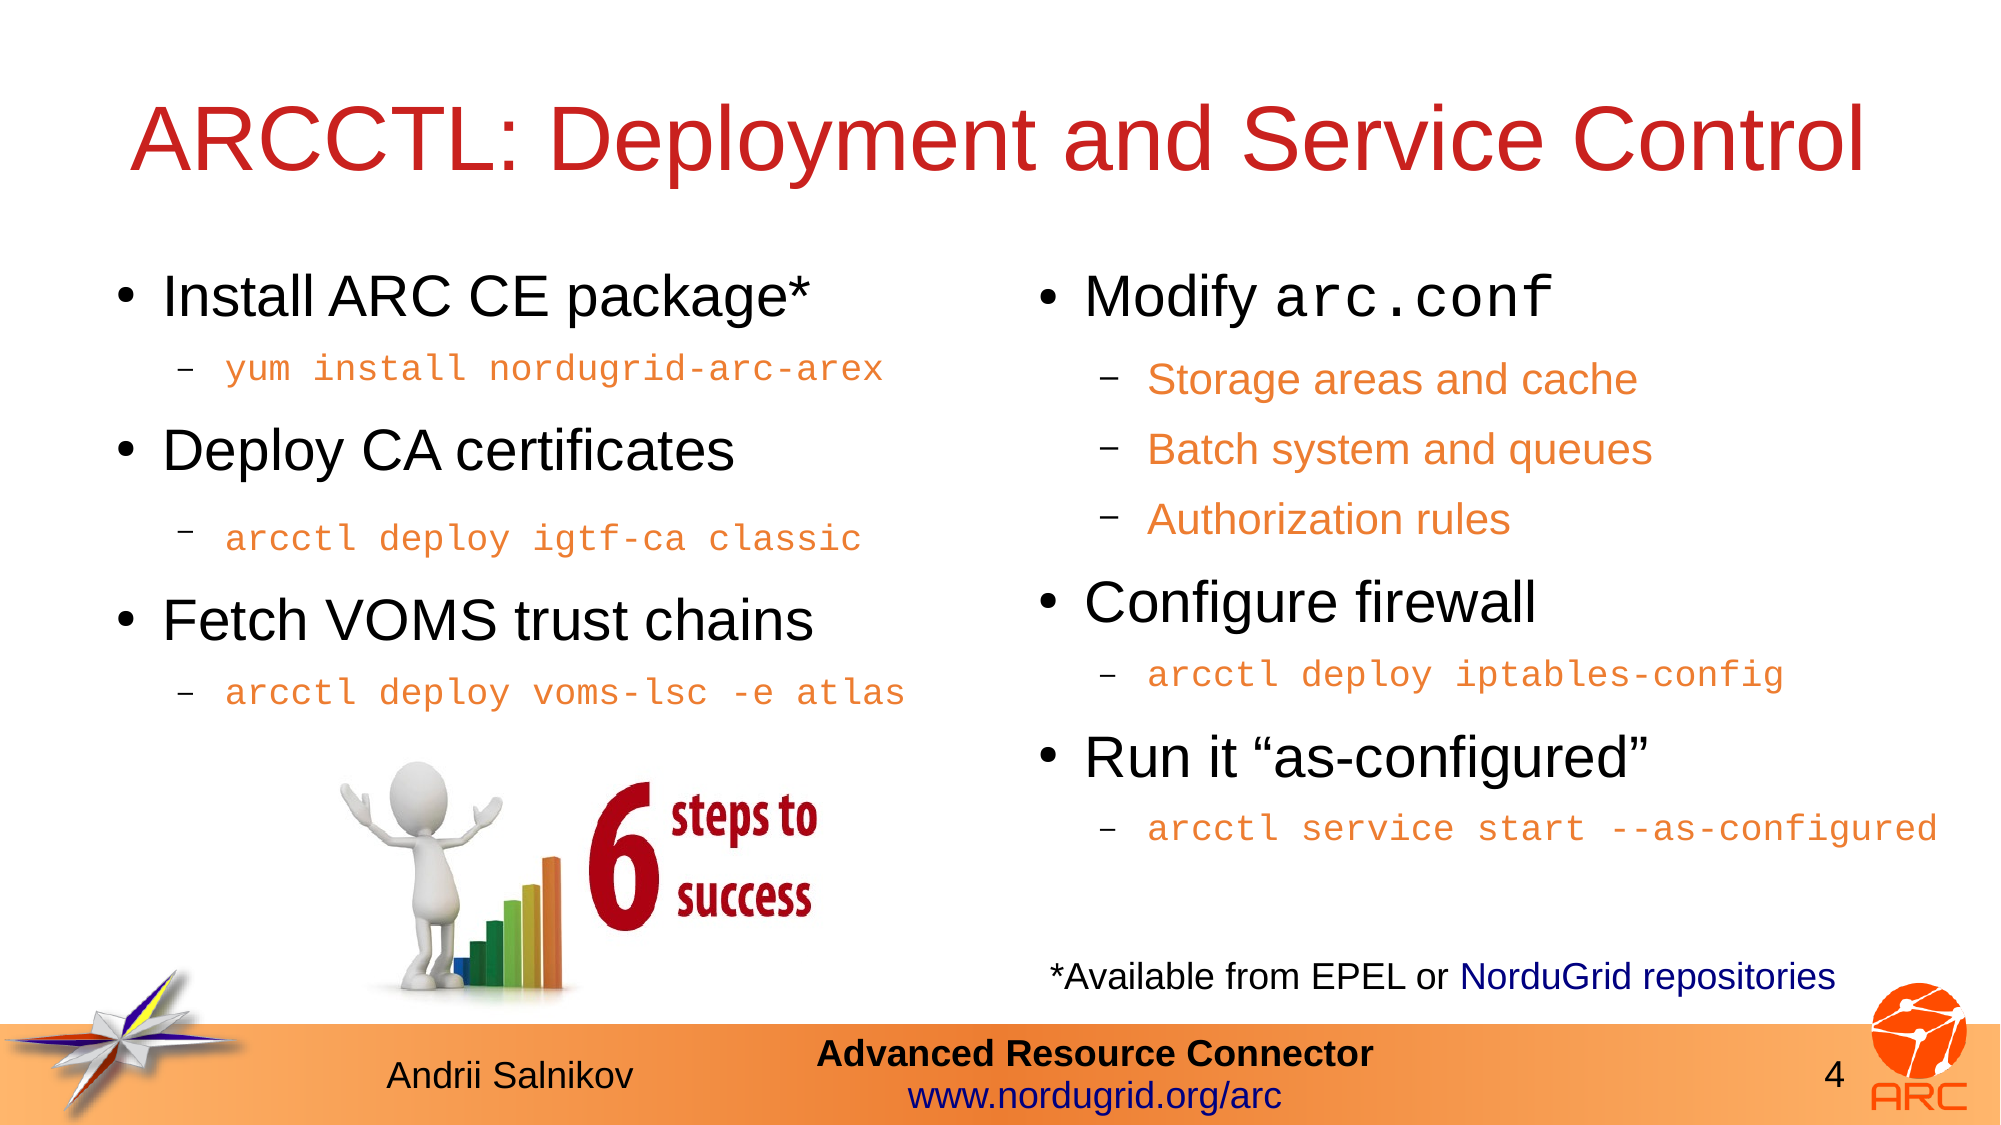

# ARCCTL: Deployment and Service Control
Install ARC CE package*
yum install nordugrid-arc-arex
Deploy CA certificates
arcctl deploy igtf-ca classic
Fetch VOMS trust chains
arcctl deploy voms-lsc -e atlas
Modify arc.conf
Storage areas and cache
Batch system and queues
Authorization rules
Configure firewall
arcctl deploy iptables-config
Run it “as-configured”
arcctl service start --as-configured
*Available from EPEL or NorduGrid repositories
Andrii Salnikov
4